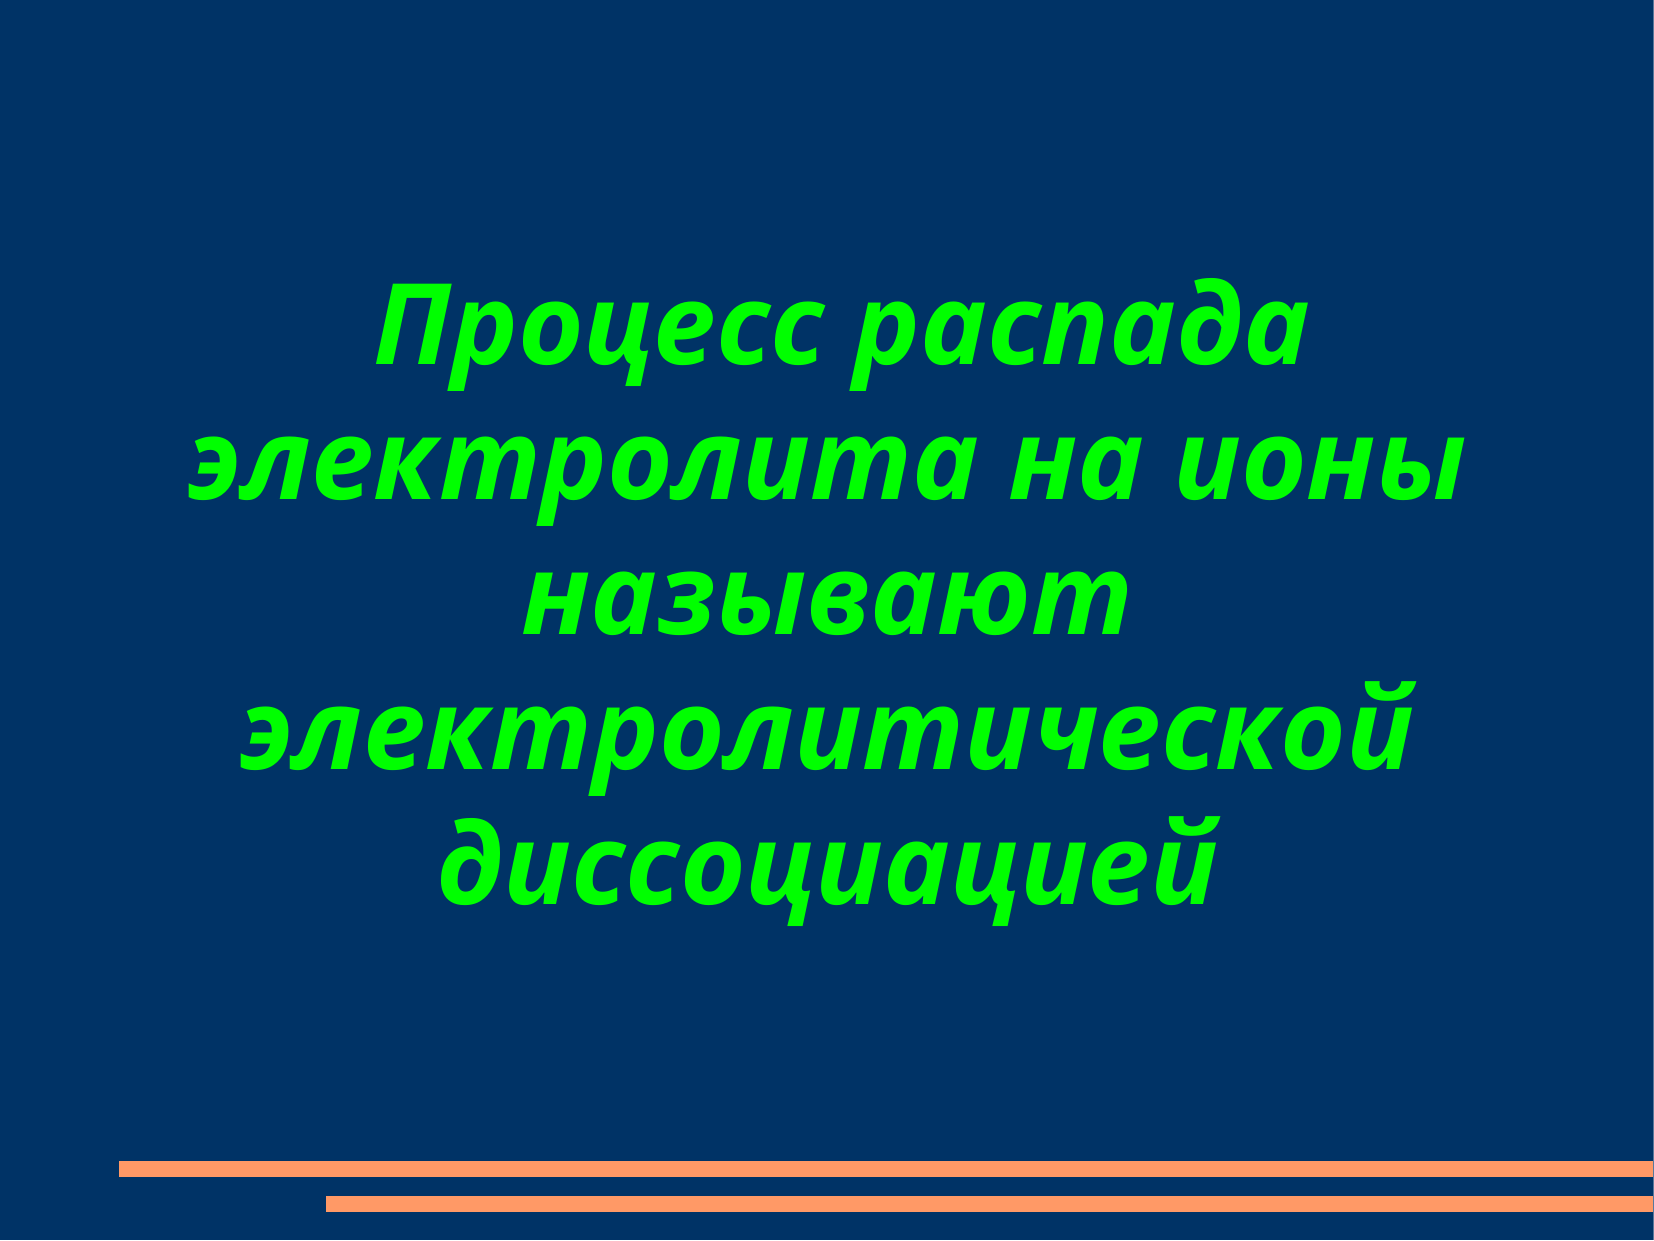

# Процесс распада электролита на ионы называют электролитической диссоциацией